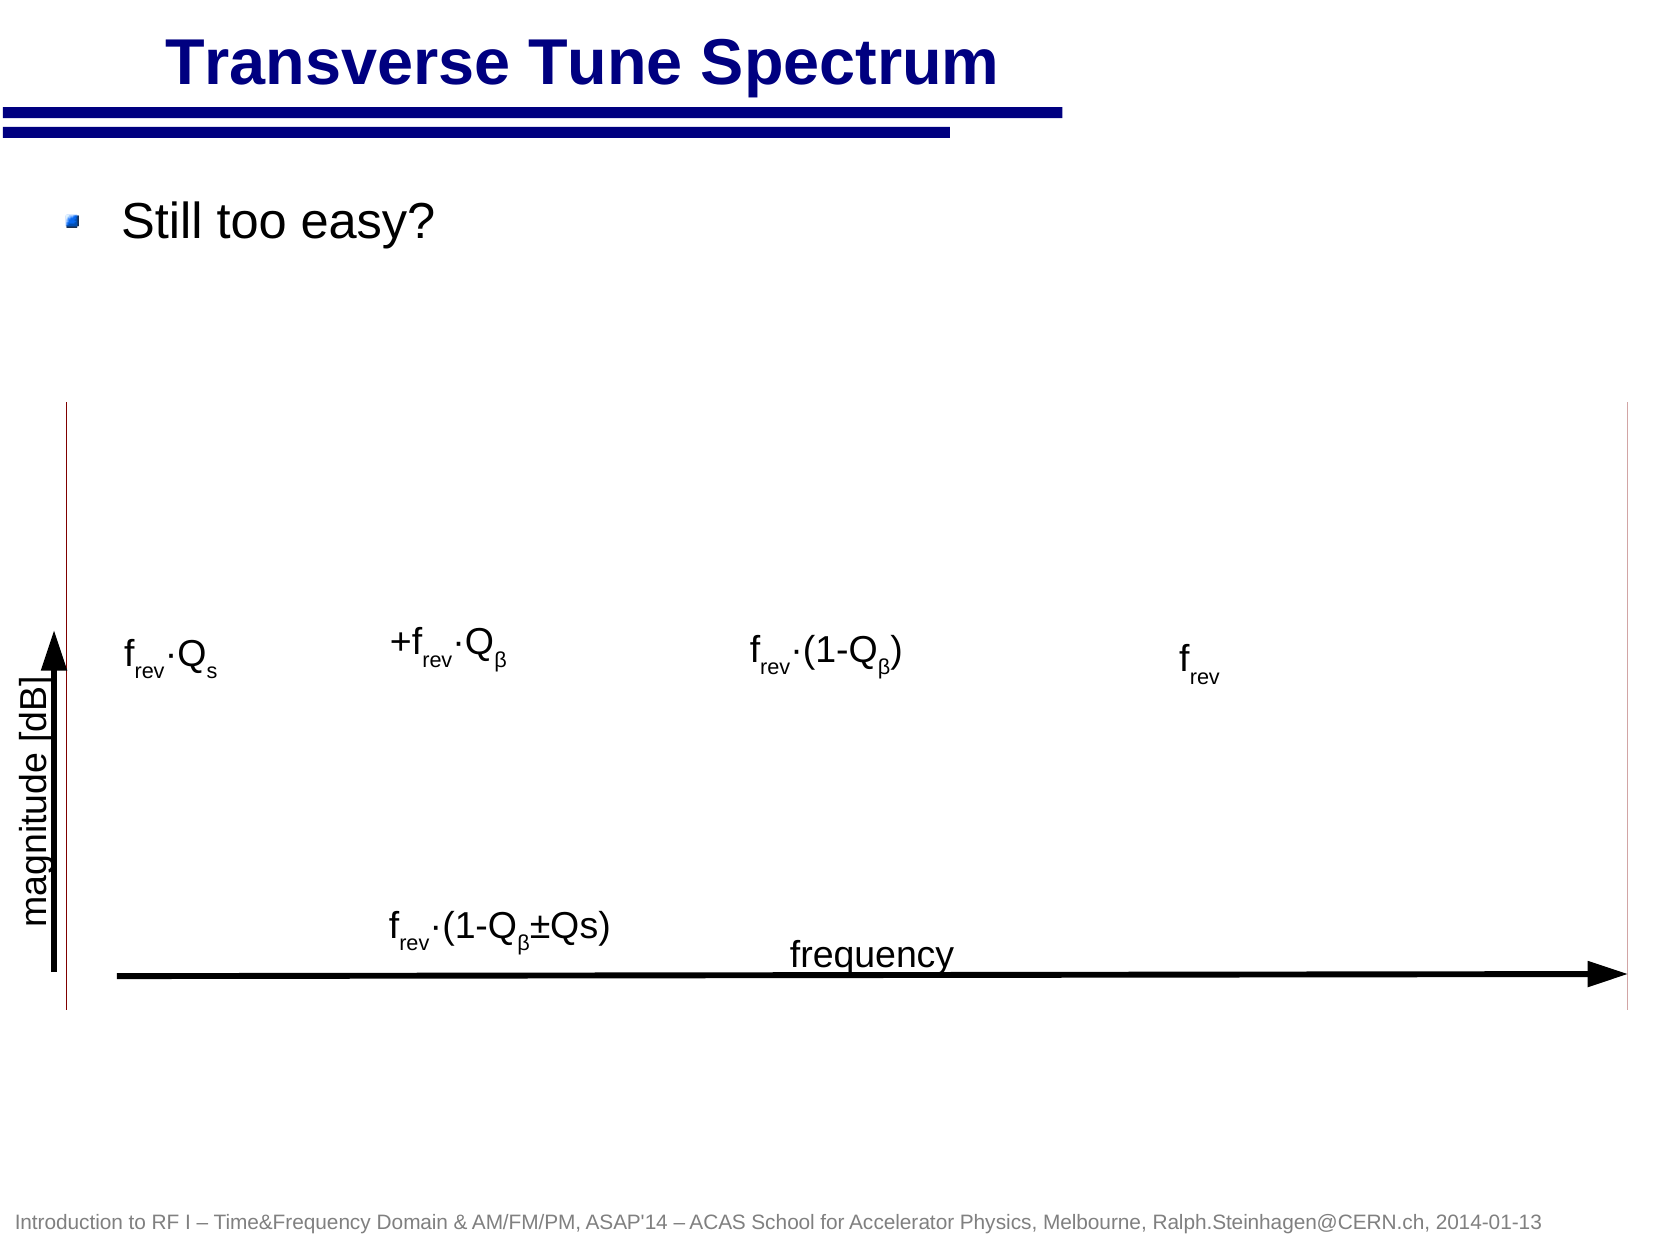

# Transverse Tune Spectrum
Still too easy?
frequency
time
+frev·Qβ
 frev·(1-Qβ)
frev·Qs
frev
magnitude [dB]
 frev·(1-Qβ±Qs)
frequency